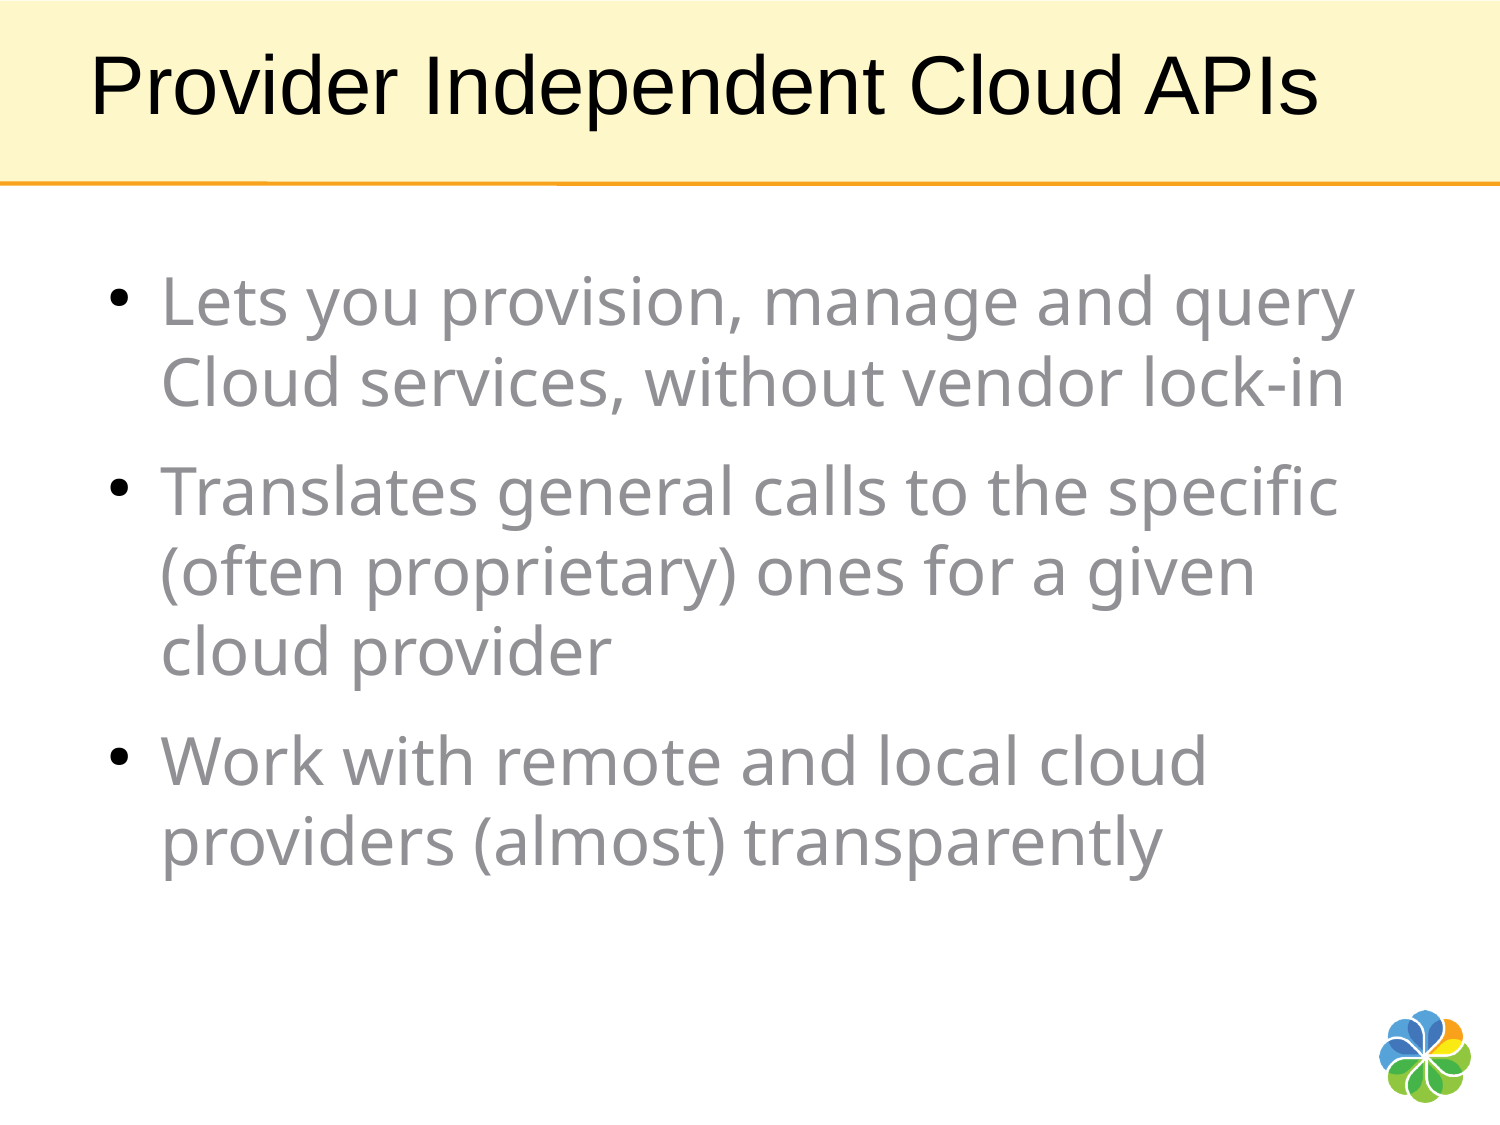

# Provider Independent Cloud APIs
Lets you provision, manage and query Cloud services, without vendor lock-in
Translates general calls to the specific (often proprietary) ones for a given cloud provider
Work with remote and local cloud providers (almost) transparently